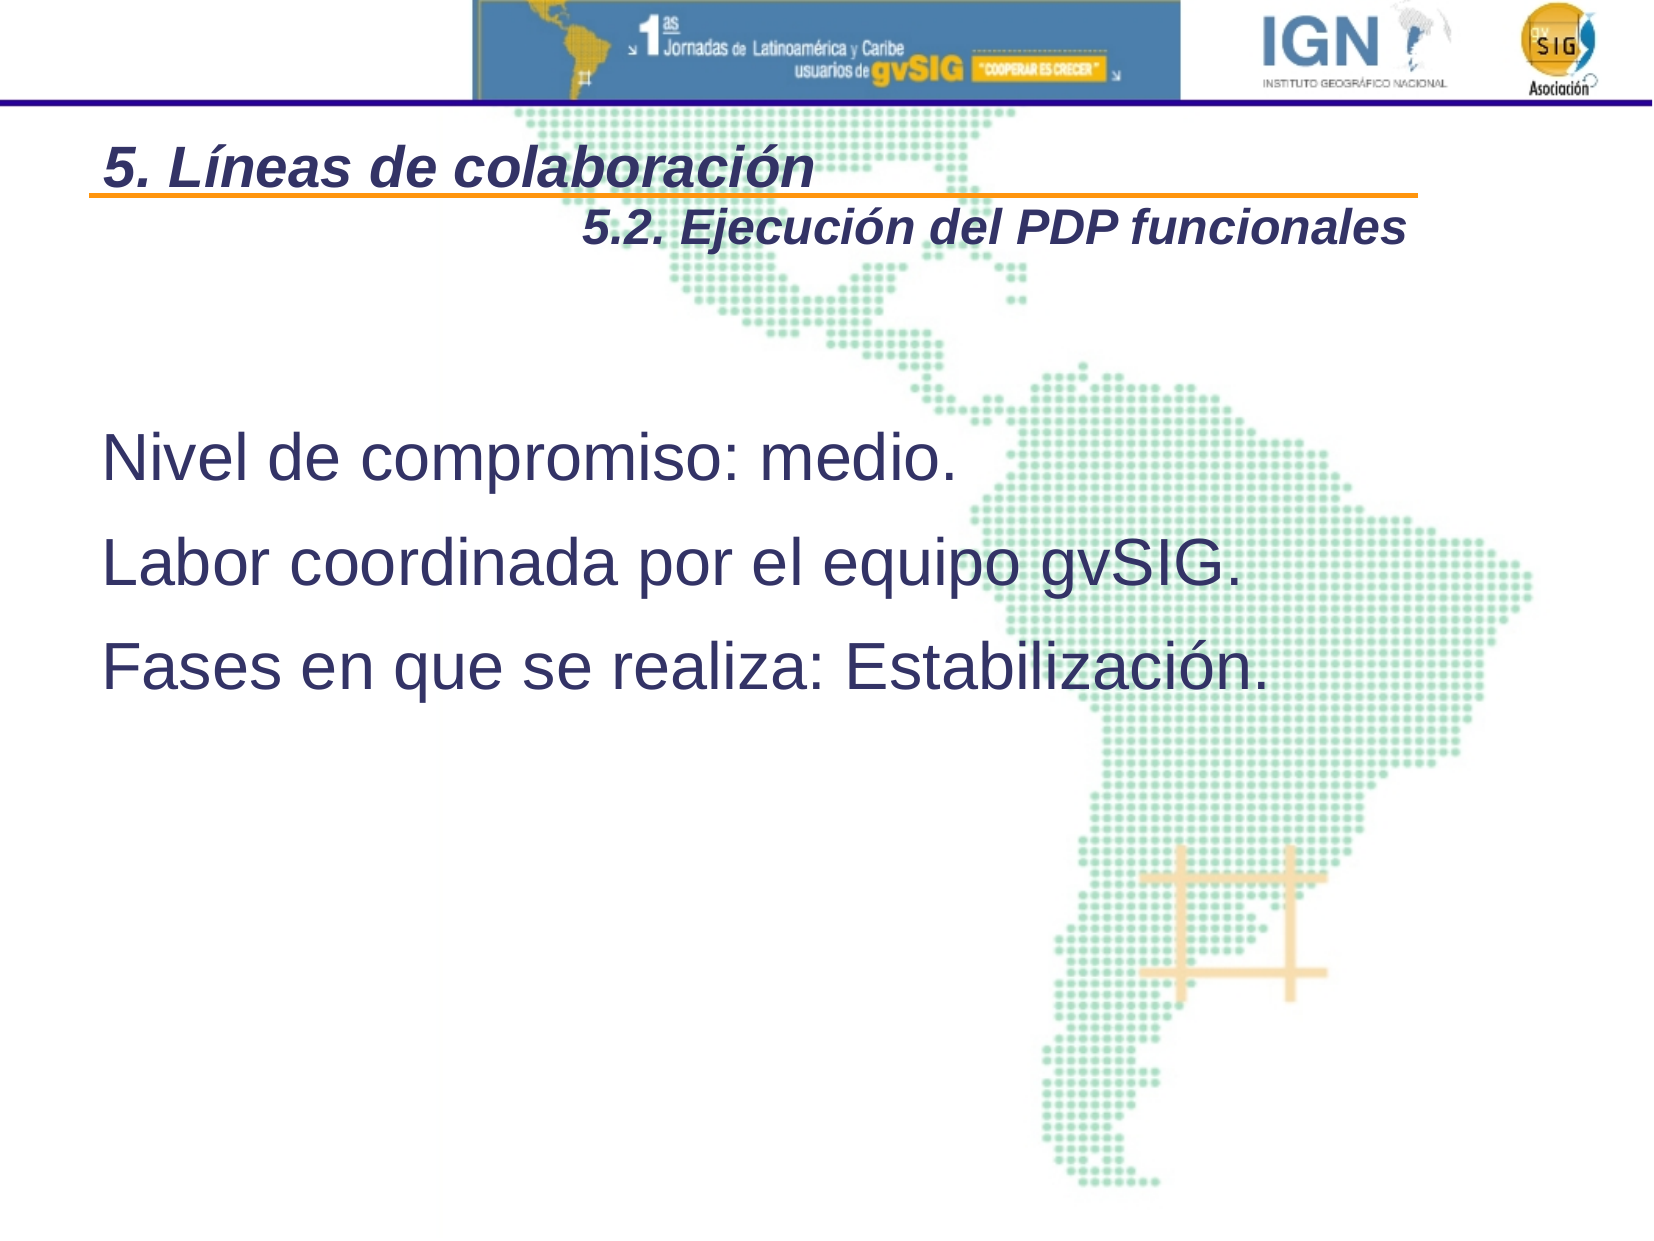

5. Líneas de colaboración
5.2. Ejecución del PDP funcionales
# Nivel de compromiso: medio.
Labor coordinada por el equipo gvSIG.
Fases en que se realiza: Estabilización.